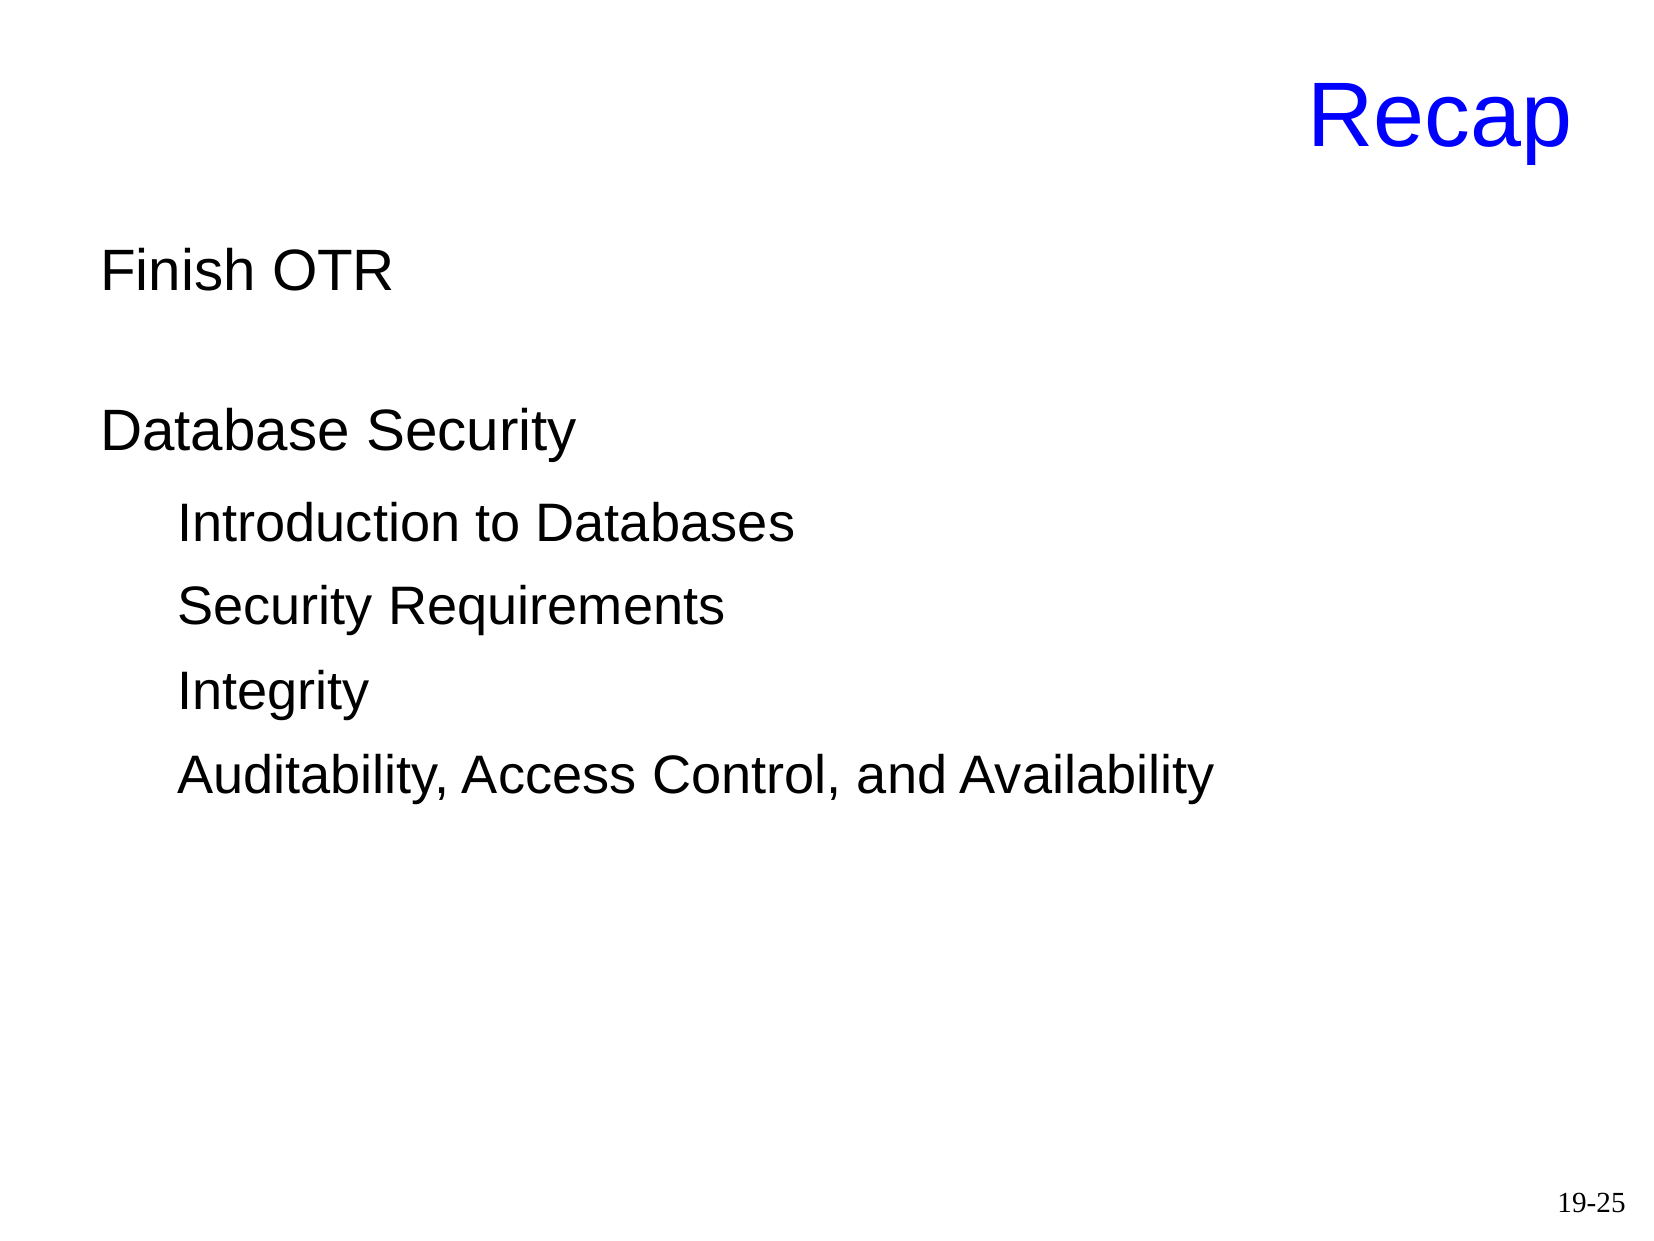

# Recap
Finish OTR
Database Security
Introduction to Databases
Security Requirements
Integrity
Auditability, Access Control, and Availability